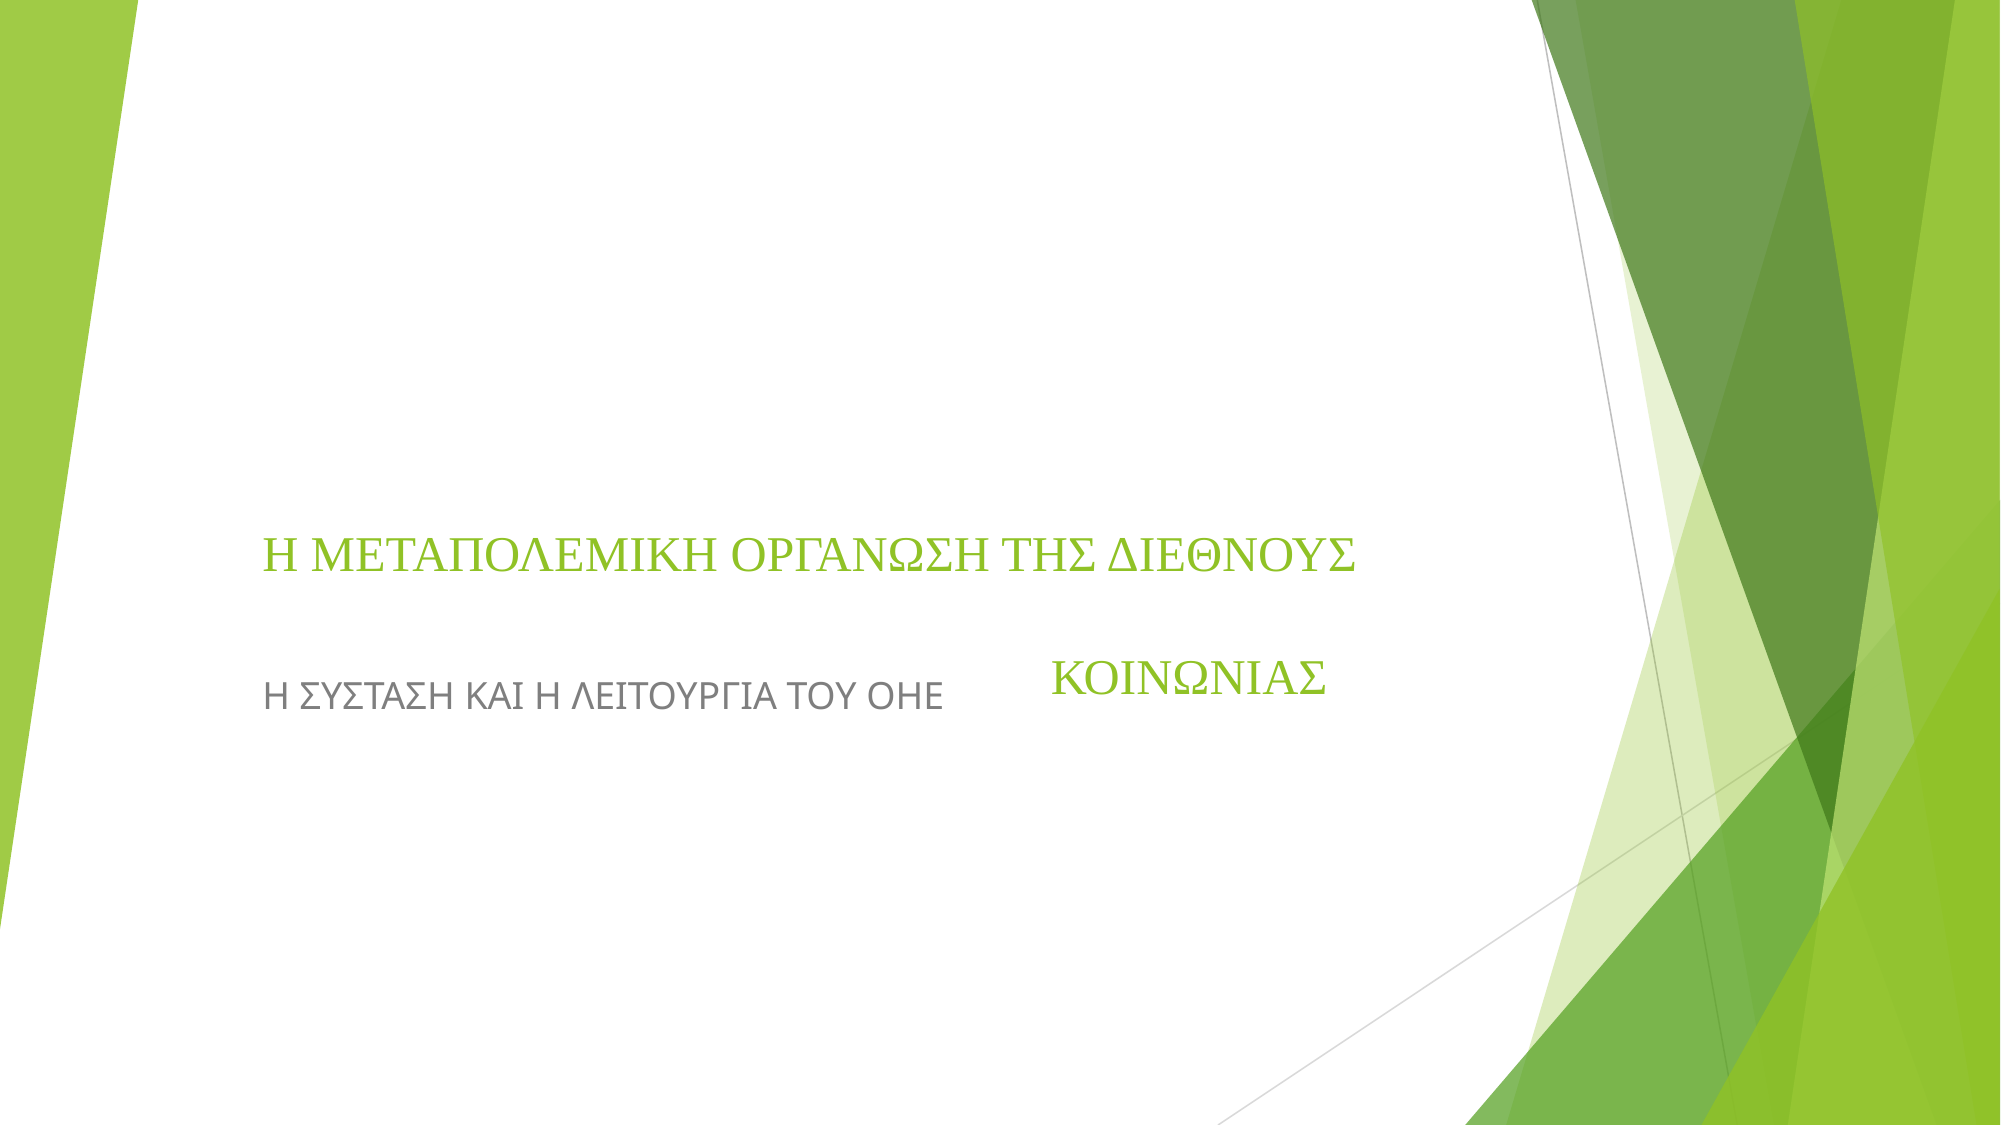

# Η ΜΕΤΑΠΟΛΕΜΙΚΗ ΟΡΓΑΝΩΣΗ ΤΗΣ ΔΙΕΘΝΟΥΣ ΚΟΙΝΩΝΙΑΣ
Η ΣΥΣΤΑΣΗ ΚΑΙ Η ΛΕΙΤΟΥΡΓΙΑ ΤΟΥ ΟΗΕ